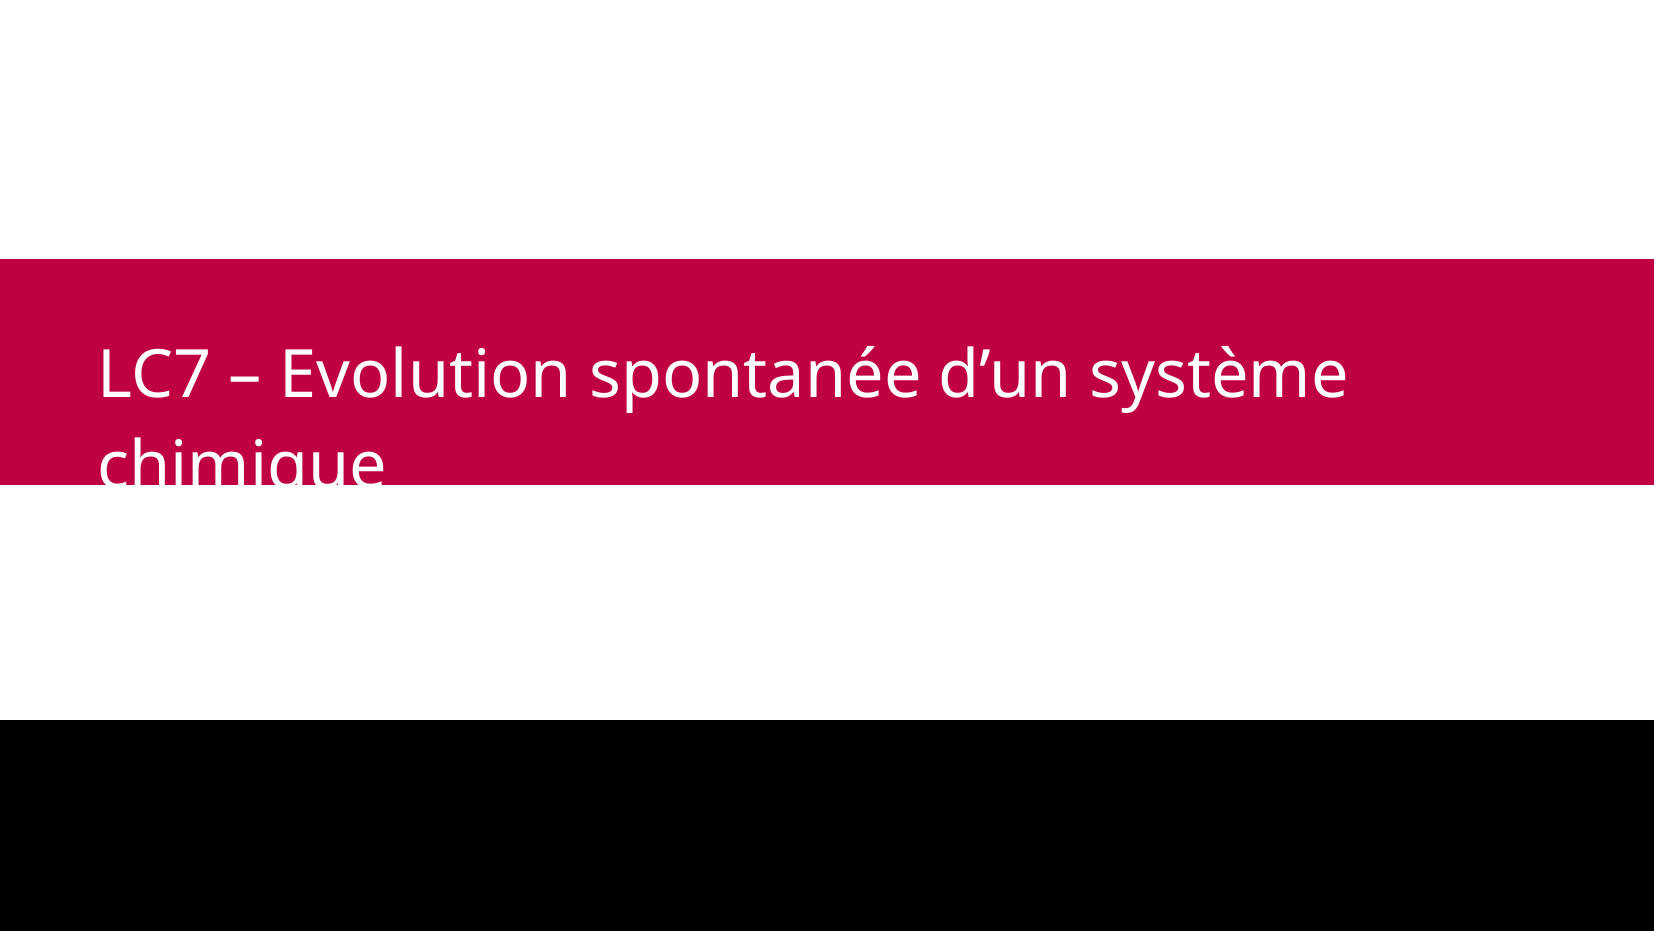

LC7 – Evolution spontanée d’un système chimique